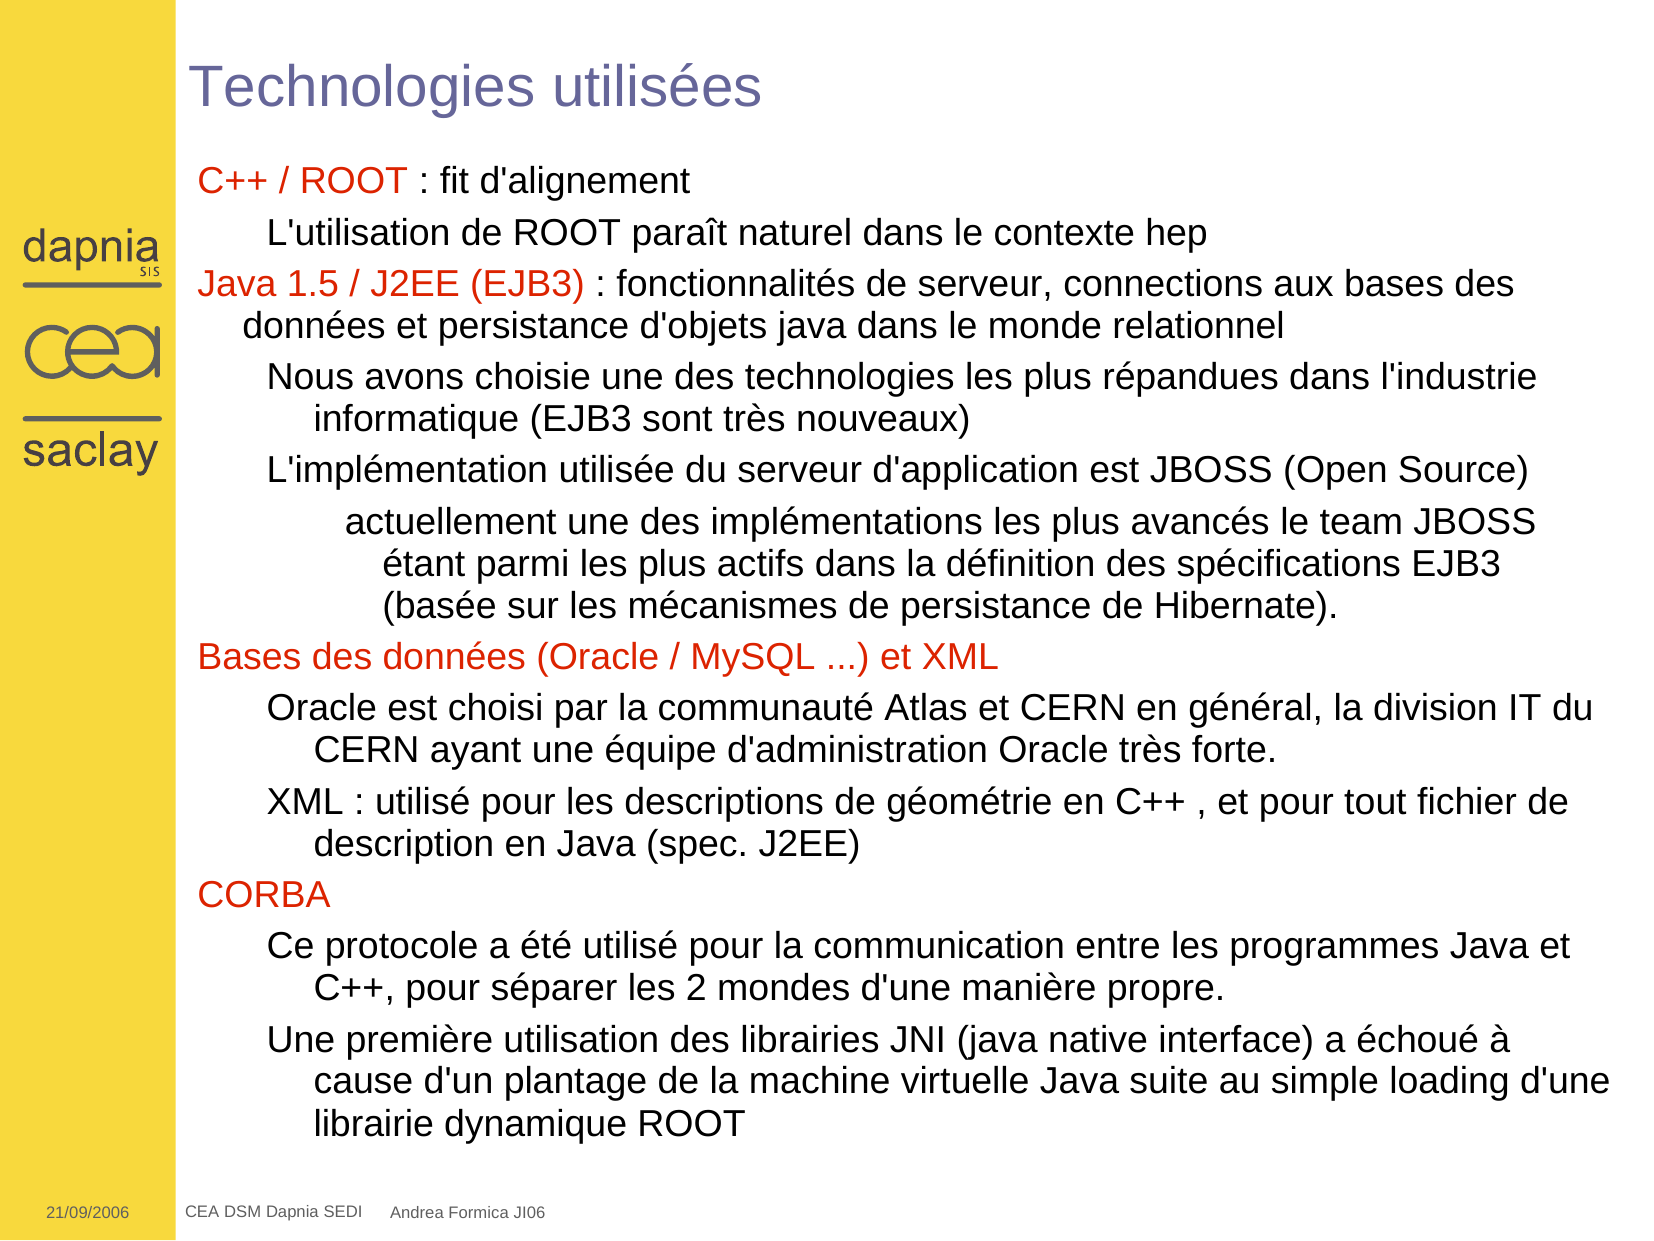

# Technologies utilisées
C++ / ROOT : fit d'alignement
L'utilisation de ROOT paraît naturel dans le contexte hep
Java 1.5 / J2EE (EJB3) : fonctionnalités de serveur, connections aux bases des données et persistance d'objets java dans le monde relationnel
Nous avons choisie une des technologies les plus répandues dans l'industrie informatique (EJB3 sont très nouveaux)
L'implémentation utilisée du serveur d'application est JBOSS (Open Source)
actuellement une des implémentations les plus avancés le team JBOSS étant parmi les plus actifs dans la définition des spécifications EJB3 (basée sur les mécanismes de persistance de Hibernate).
Bases des données (Oracle / MySQL ...) et XML
Oracle est choisi par la communauté Atlas et CERN en général, la division IT du CERN ayant une équipe d'administration Oracle très forte.
XML : utilisé pour les descriptions de géométrie en C++ , et pour tout fichier de description en Java (spec. J2EE)
CORBA
Ce protocole a été utilisé pour la communication entre les programmes Java et C++, pour séparer les 2 mondes d'une manière propre.
Une première utilisation des librairies JNI (java native interface) a échoué à cause d'un plantage de la machine virtuelle Java suite au simple loading d'une librairie dynamique ROOT
21/09/2006
Andrea Formica JI06